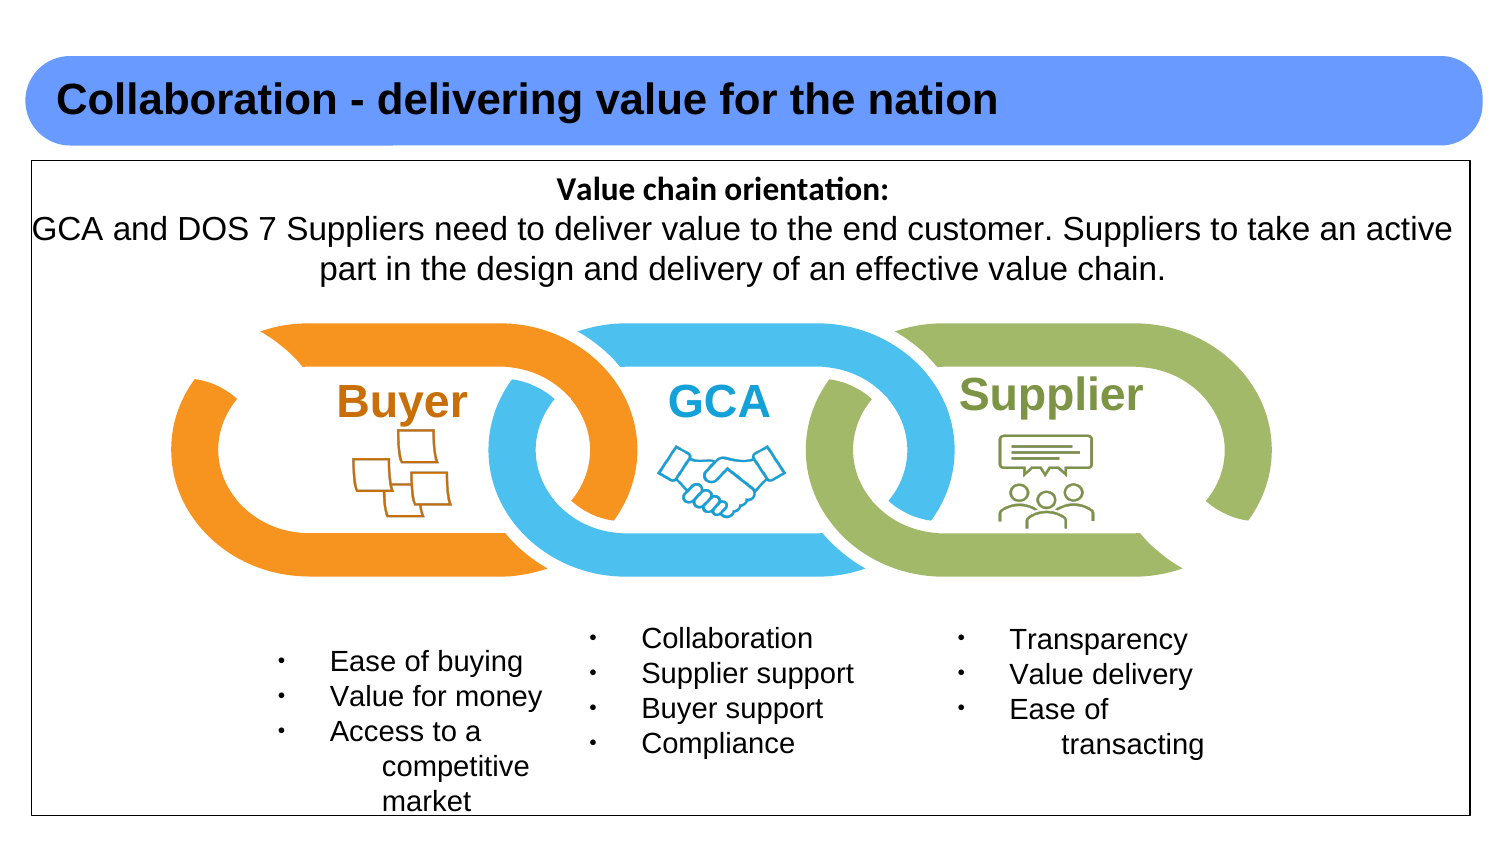

# Collaboration - delivering value for the nation
Value chain orientation:
GCA and DOS 7 Suppliers need to deliver value to the end customer. Suppliers to take an active part in the design and delivery of an effective value chain.
Supplier
Buyer
GCA
Collaboration
Supplier support
Buyer support
Compliance
Ease of buying
Value for money
Access to a competitive market
Transparency
Value delivery
Ease of transacting